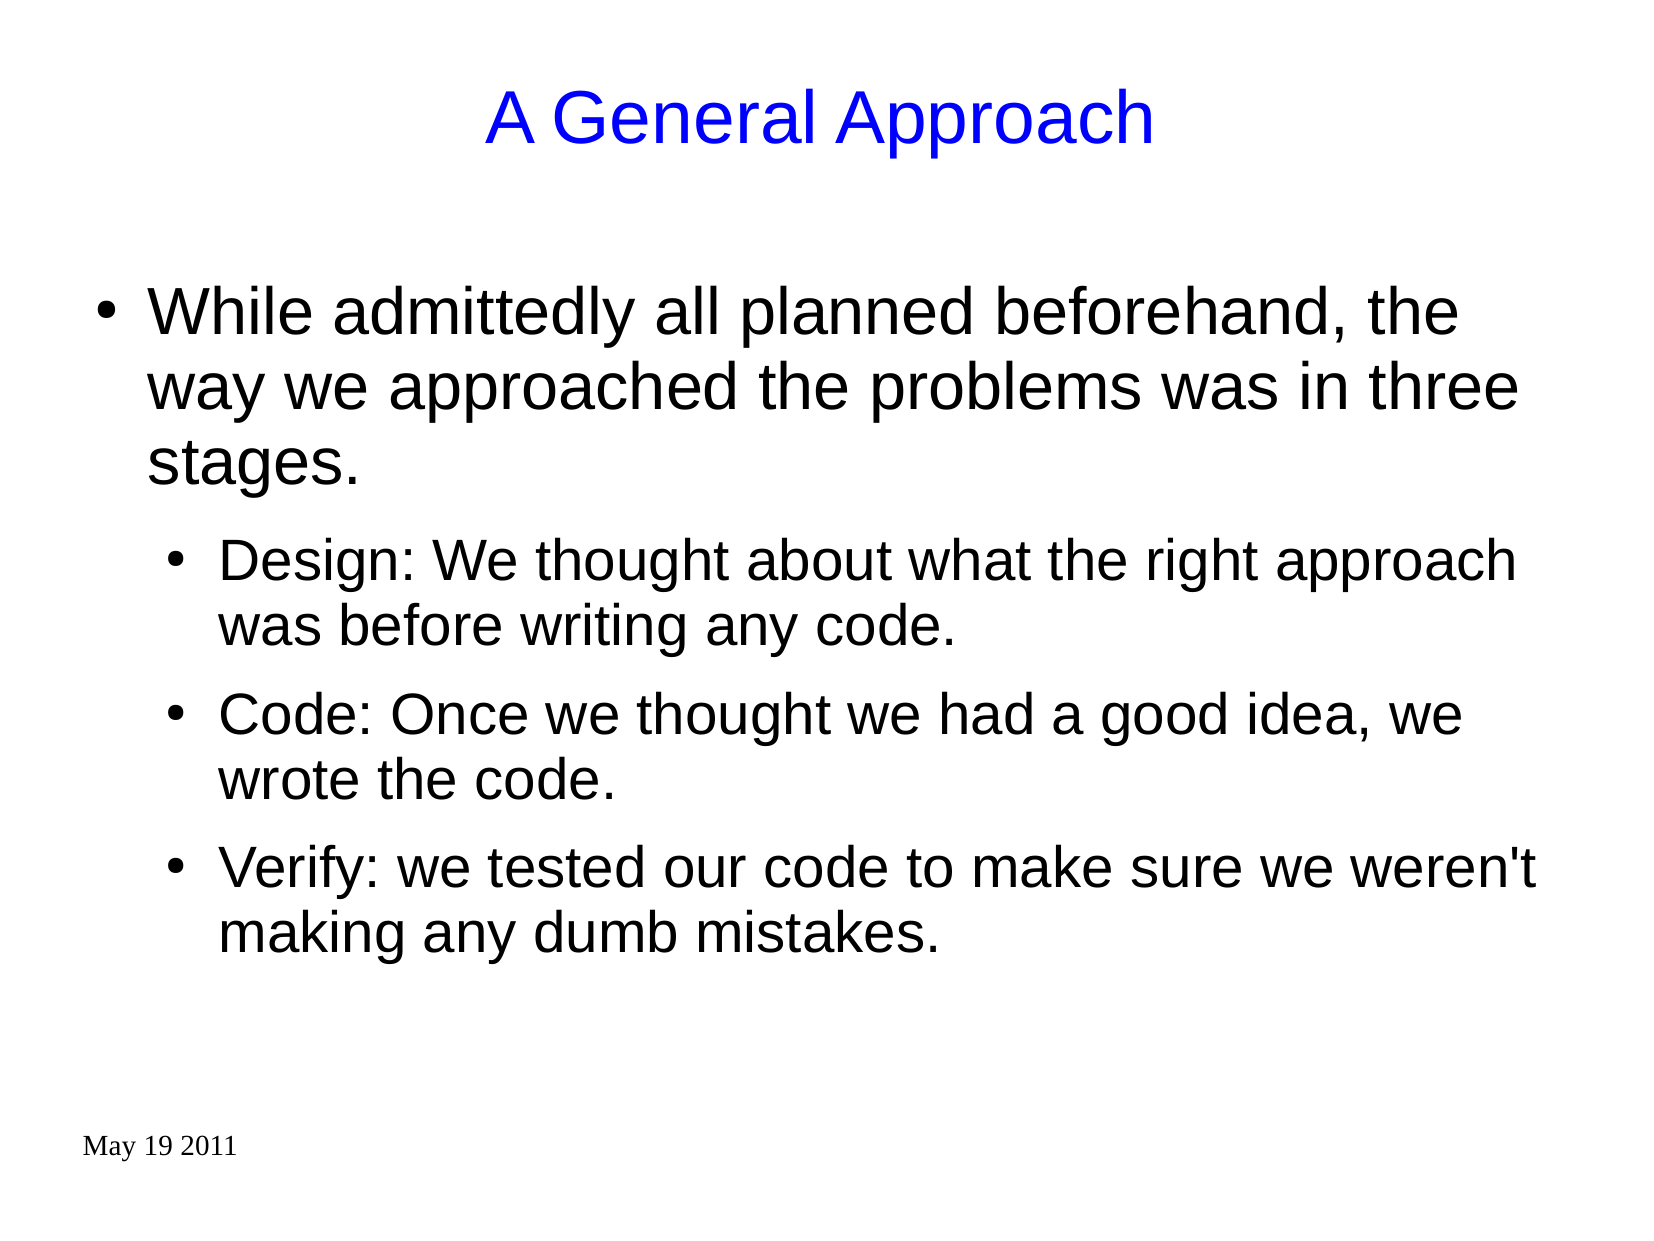

# A General Approach
While admittedly all planned beforehand, the way we approached the problems was in three stages.
Design: We thought about what the right approach was before writing any code.
Code: Once we thought we had a good idea, we wrote the code.
Verify: we tested our code to make sure we weren't making any dumb mistakes.
May 19 2011